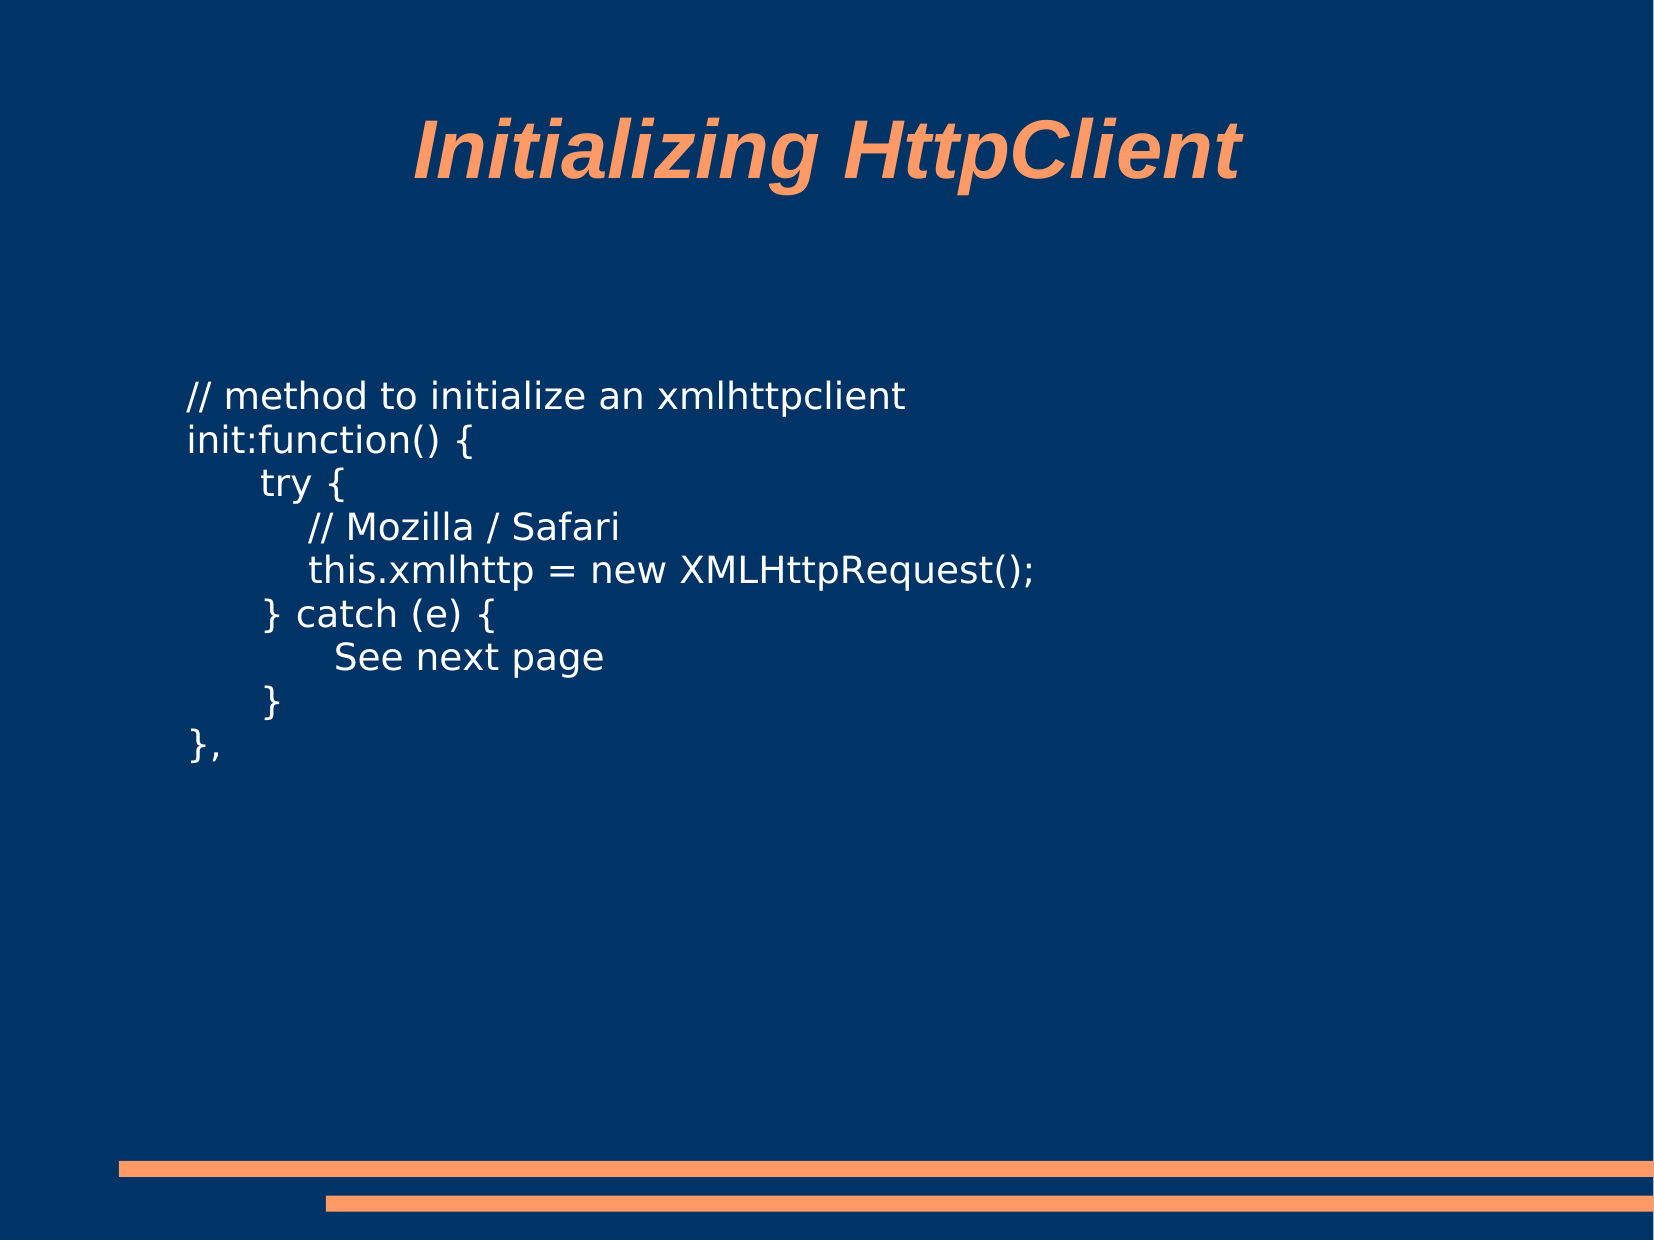

# Initializing HttpClient
	// method to initialize an xmlhttpclient
	init:function() {
		try {
		 // Mozilla / Safari
		 this.xmlhttp = new XMLHttpRequest();
		} catch (e) {
			See next page
		}
	},